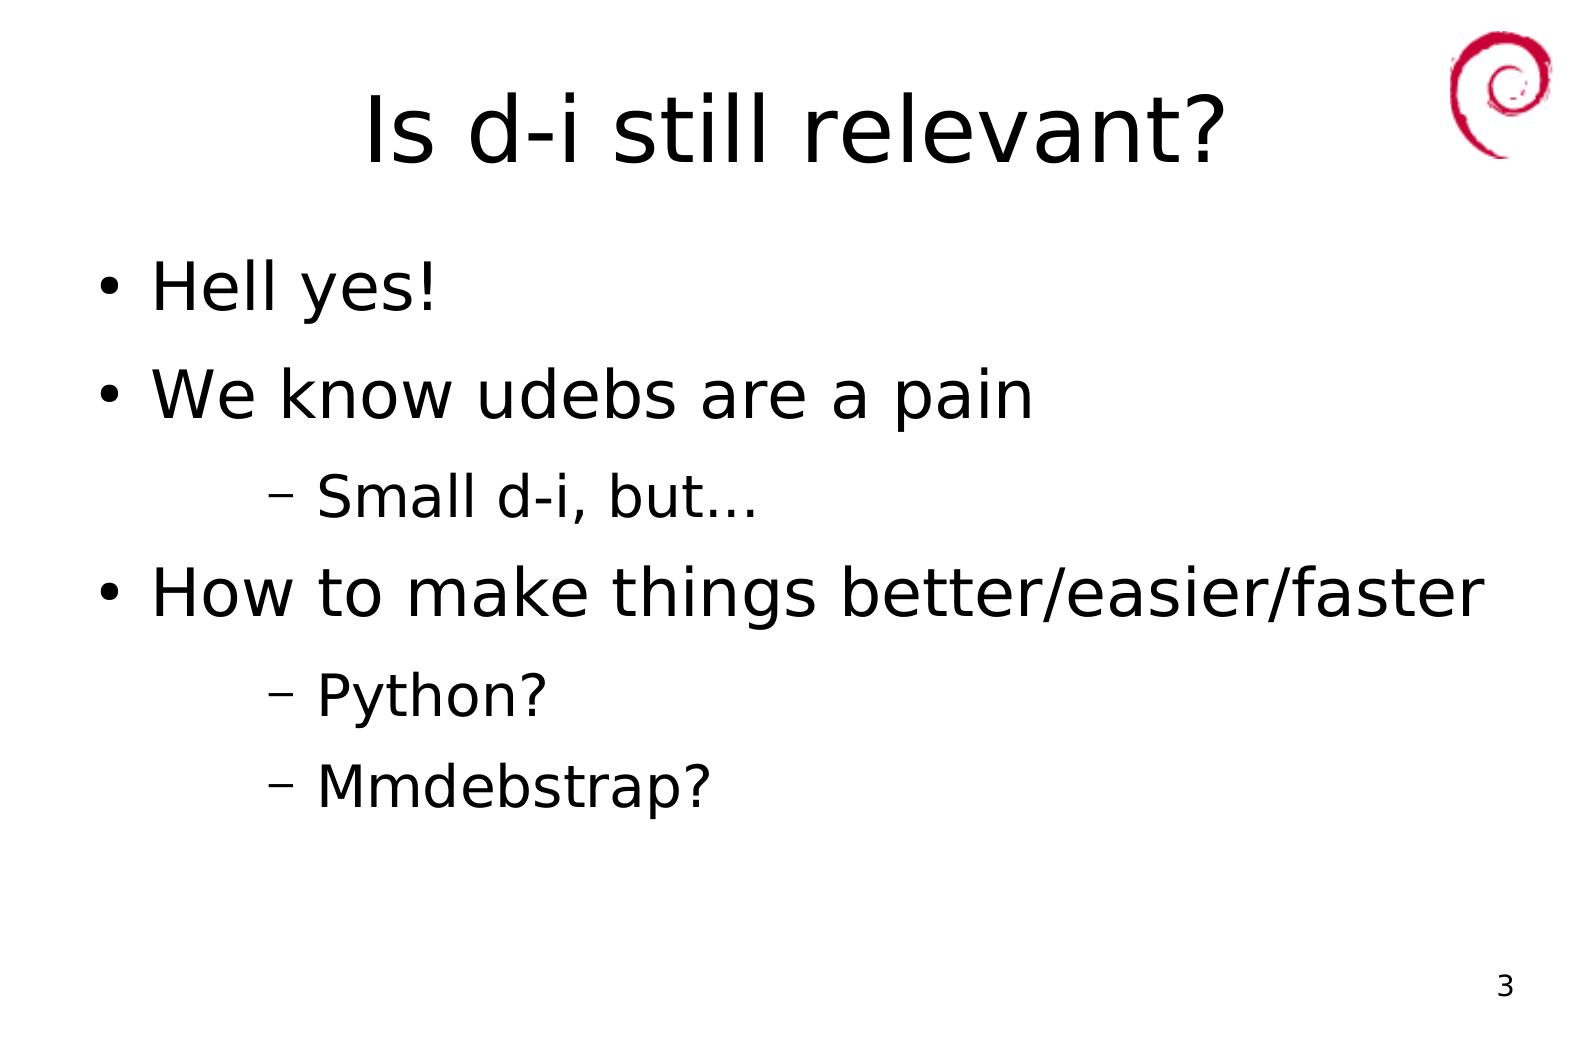

# Is d-i still relevant?
Hell yes!
We know udebs are a pain
Small d-i, but...
How to make things better/easier/faster
Python?
Mmdebstrap?
3